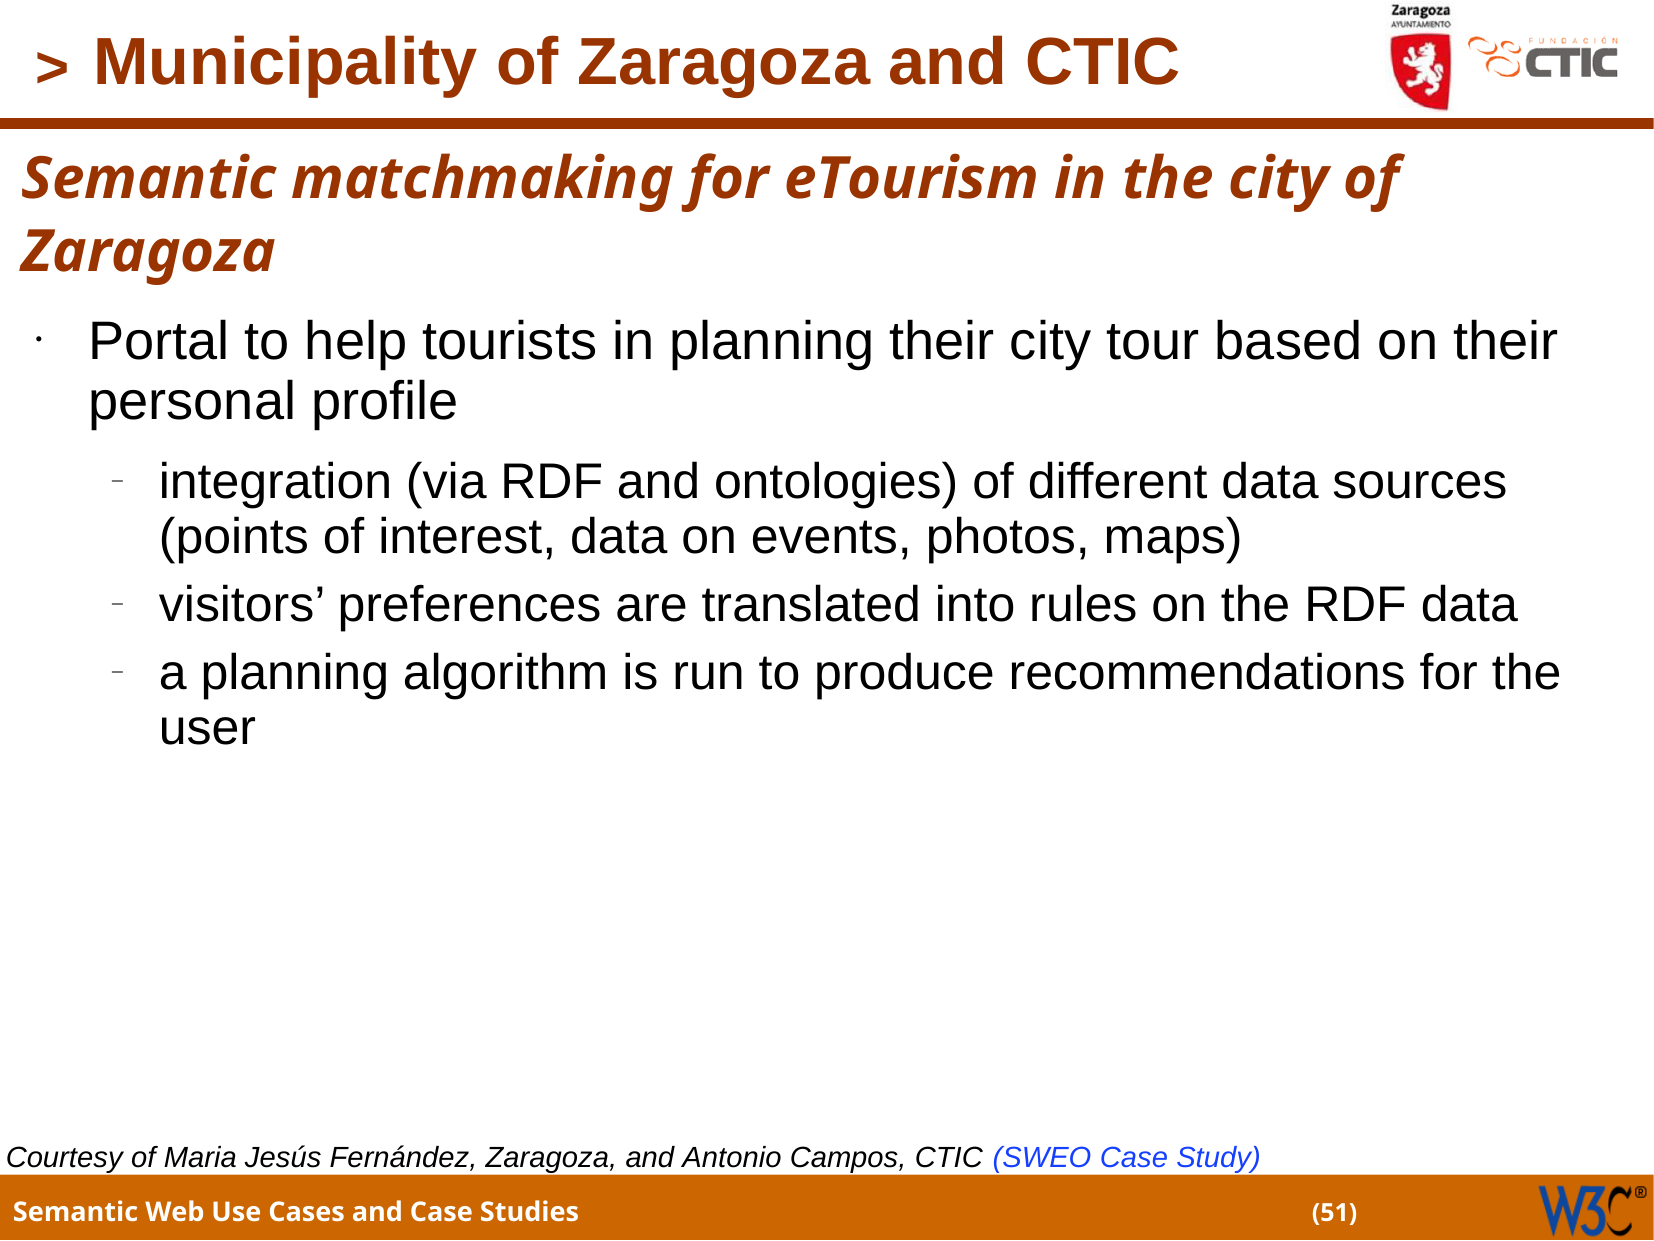

# Municipality of Zaragoza and CTIC
Semantic matchmaking for eTourism in the city of Zaragoza
Portal to help tourists in planning their city tour based on their personal profile
integration (via RDF and ontologies) of different data sources (points of interest, data on events, photos, maps)
visitors’ preferences are translated into rules on the RDF data
a planning algorithm is run to produce recommendations for the user
Courtesy of Maria Jesús Fernández, Zaragoza, and Antonio Campos, CTIC (SWEO Case Study)